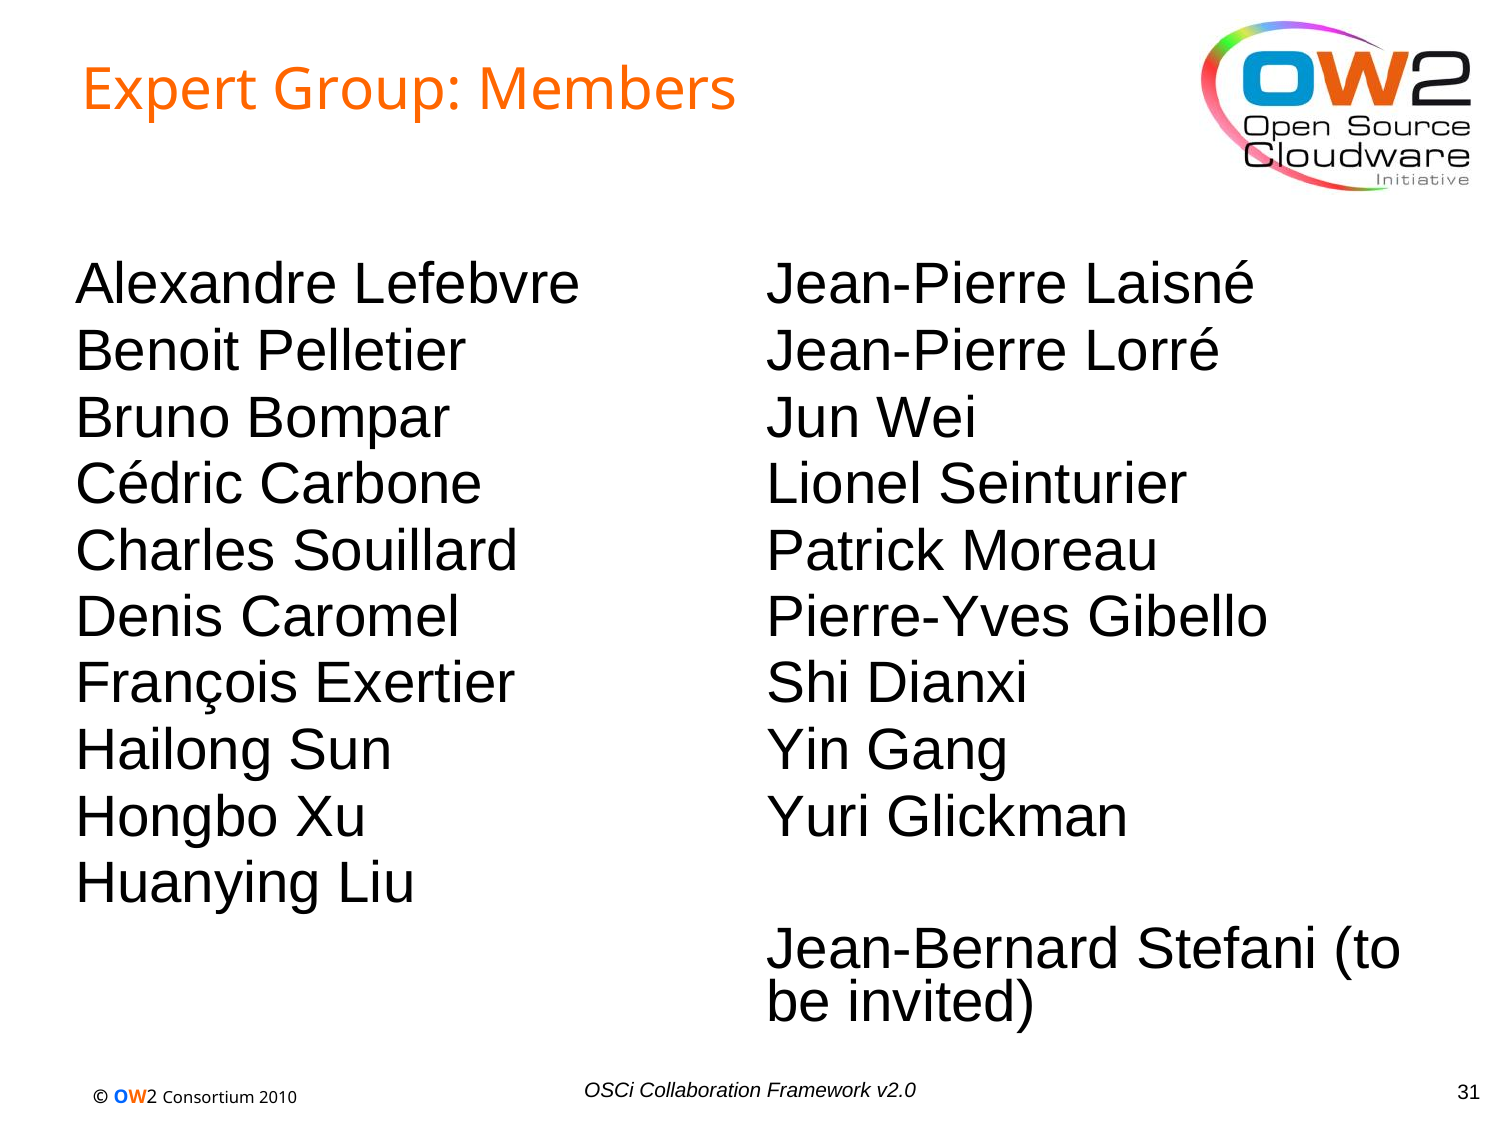

# Expert Group: Members
Alexandre Lefebvre
Benoit Pelletier
Bruno Bompar
Cédric Carbone
Charles Souillard
Denis Caromel
François Exertier
Hailong Sun
Hongbo Xu
Huanying Liu
Jean-Pierre Laisné
Jean-Pierre Lorré
Jun Wei
Lionel Seinturier
Patrick Moreau
Pierre-Yves Gibello
Shi Dianxi
Yin Gang
Yuri Glickman
Jean-Bernard Stefani (to be invited)